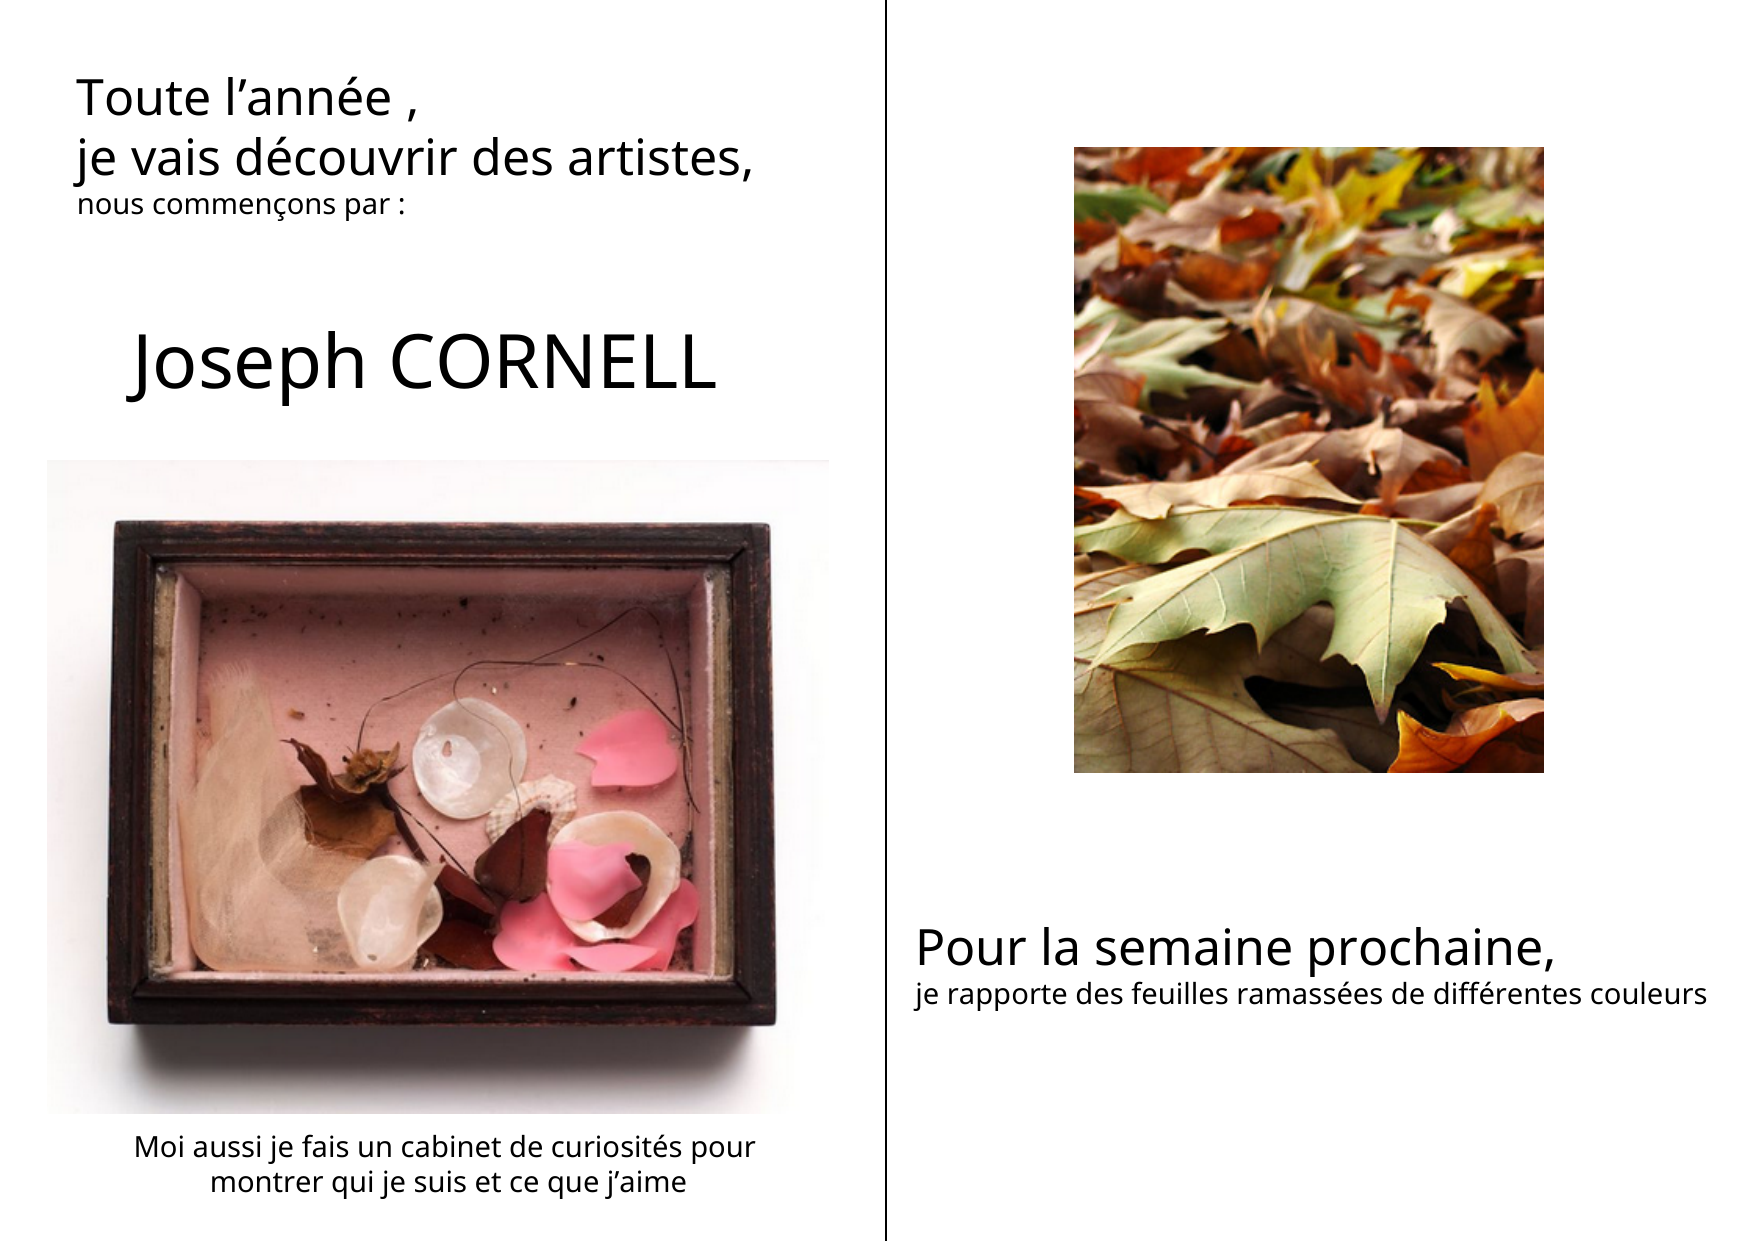

Toute l’année ,
je vais découvrir des artistes, nous commençons par :
Joseph CORNELL
Pour la semaine prochaine,
je rapporte des feuilles ramassées de différentes couleurs
Moi aussi je fais un cabinet de curiosités pour
montrer qui je suis et ce que j’aime